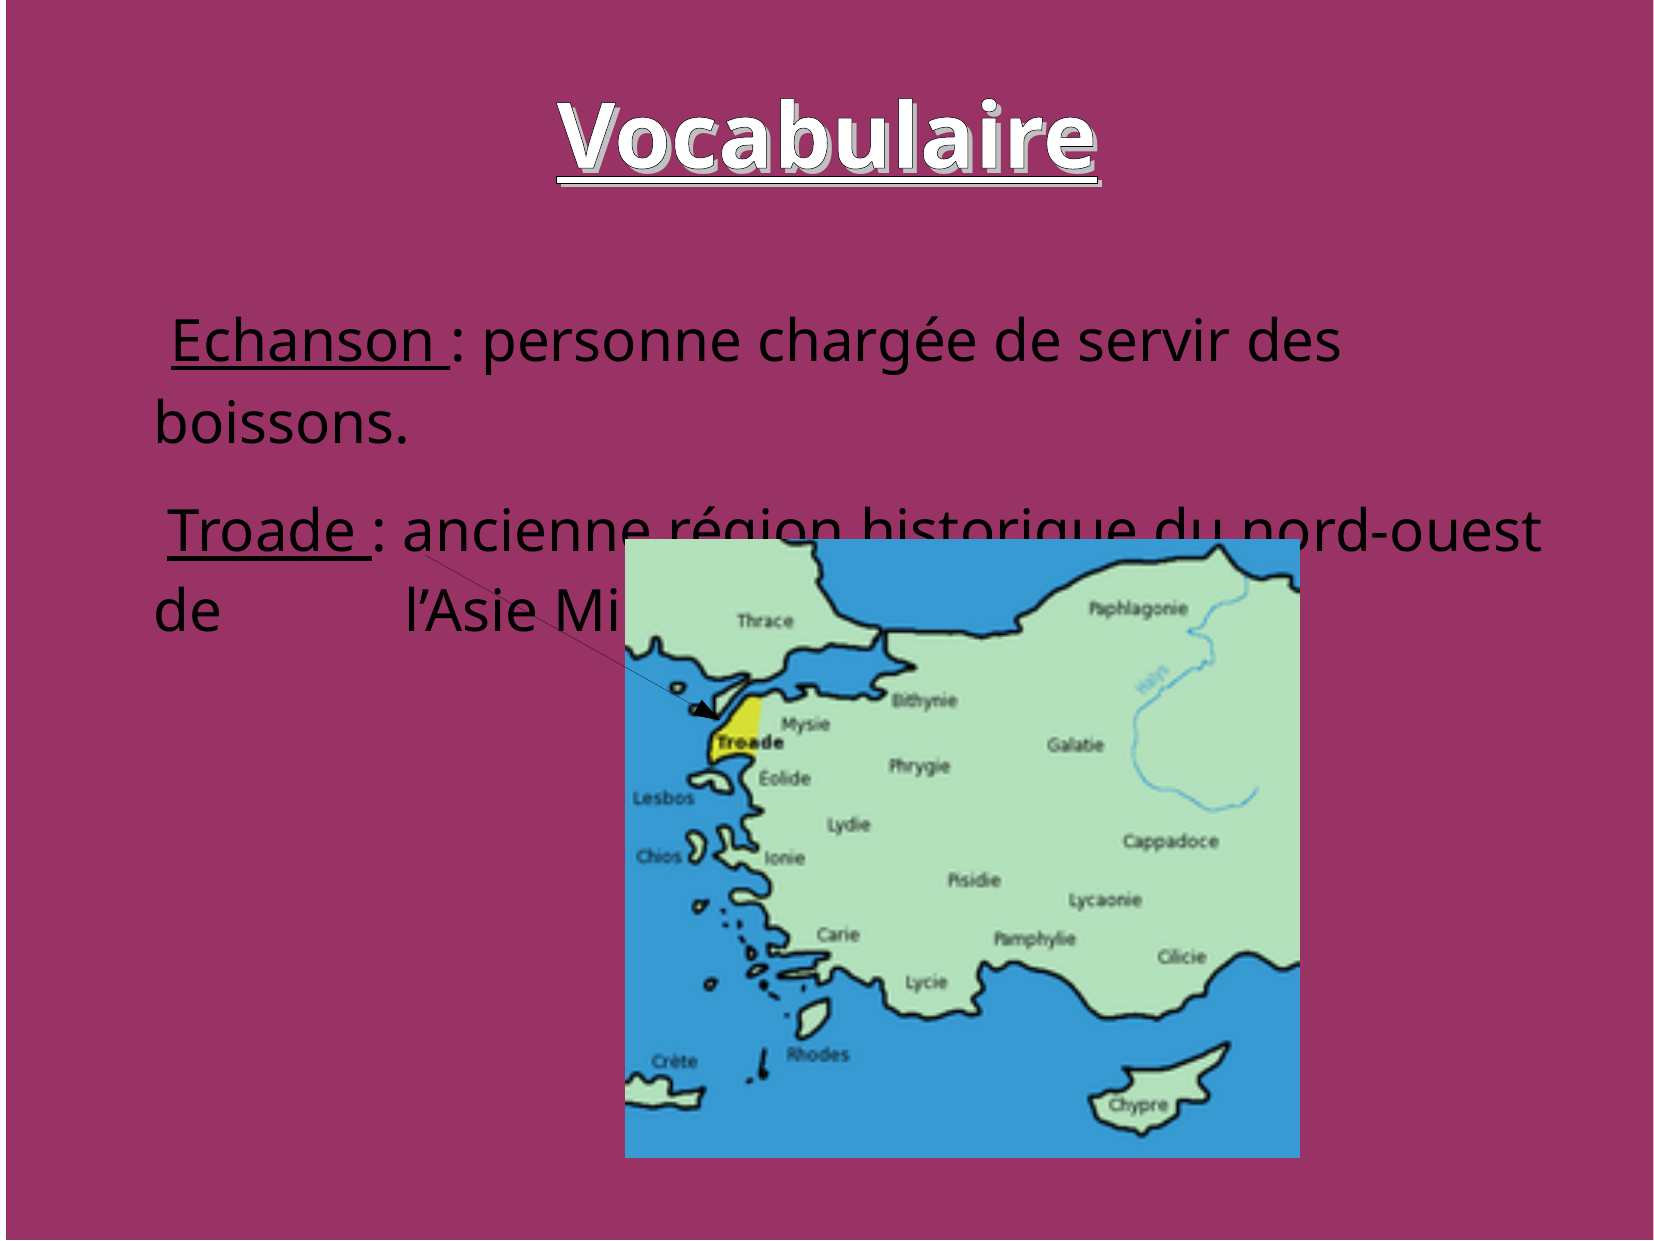

# Vocabulaire
 Echanson : personne chargée de servir des boissons.
 Troade : ancienne région historique du nord-ouest de l’Asie Mineure.